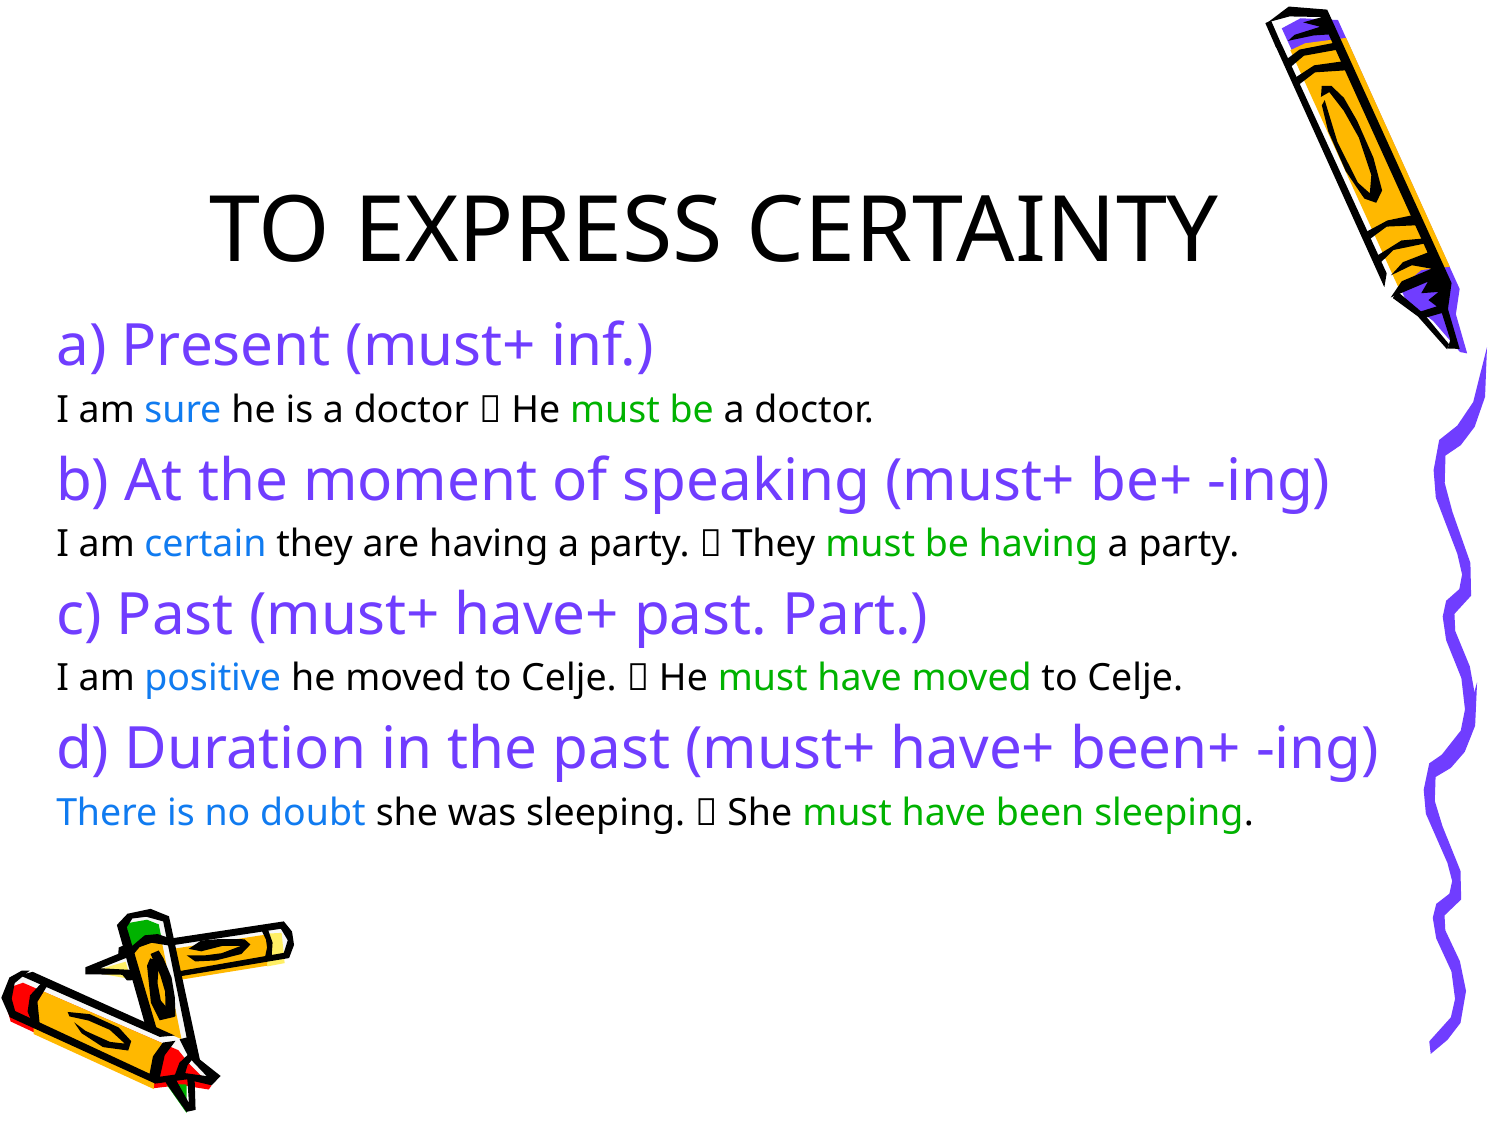

# TO EXPRESS CERTAINTY
a) Present (must+ inf.)
I am sure he is a doctor  He must be a doctor.
b) At the moment of speaking (must+ be+ -ing)
I am certain they are having a party.  They must be having a party.
c) Past (must+ have+ past. Part.)
I am positive he moved to Celje.  He must have moved to Celje.
d) Duration in the past (must+ have+ been+ -ing)
There is no doubt she was sleeping.  She must have been sleeping.